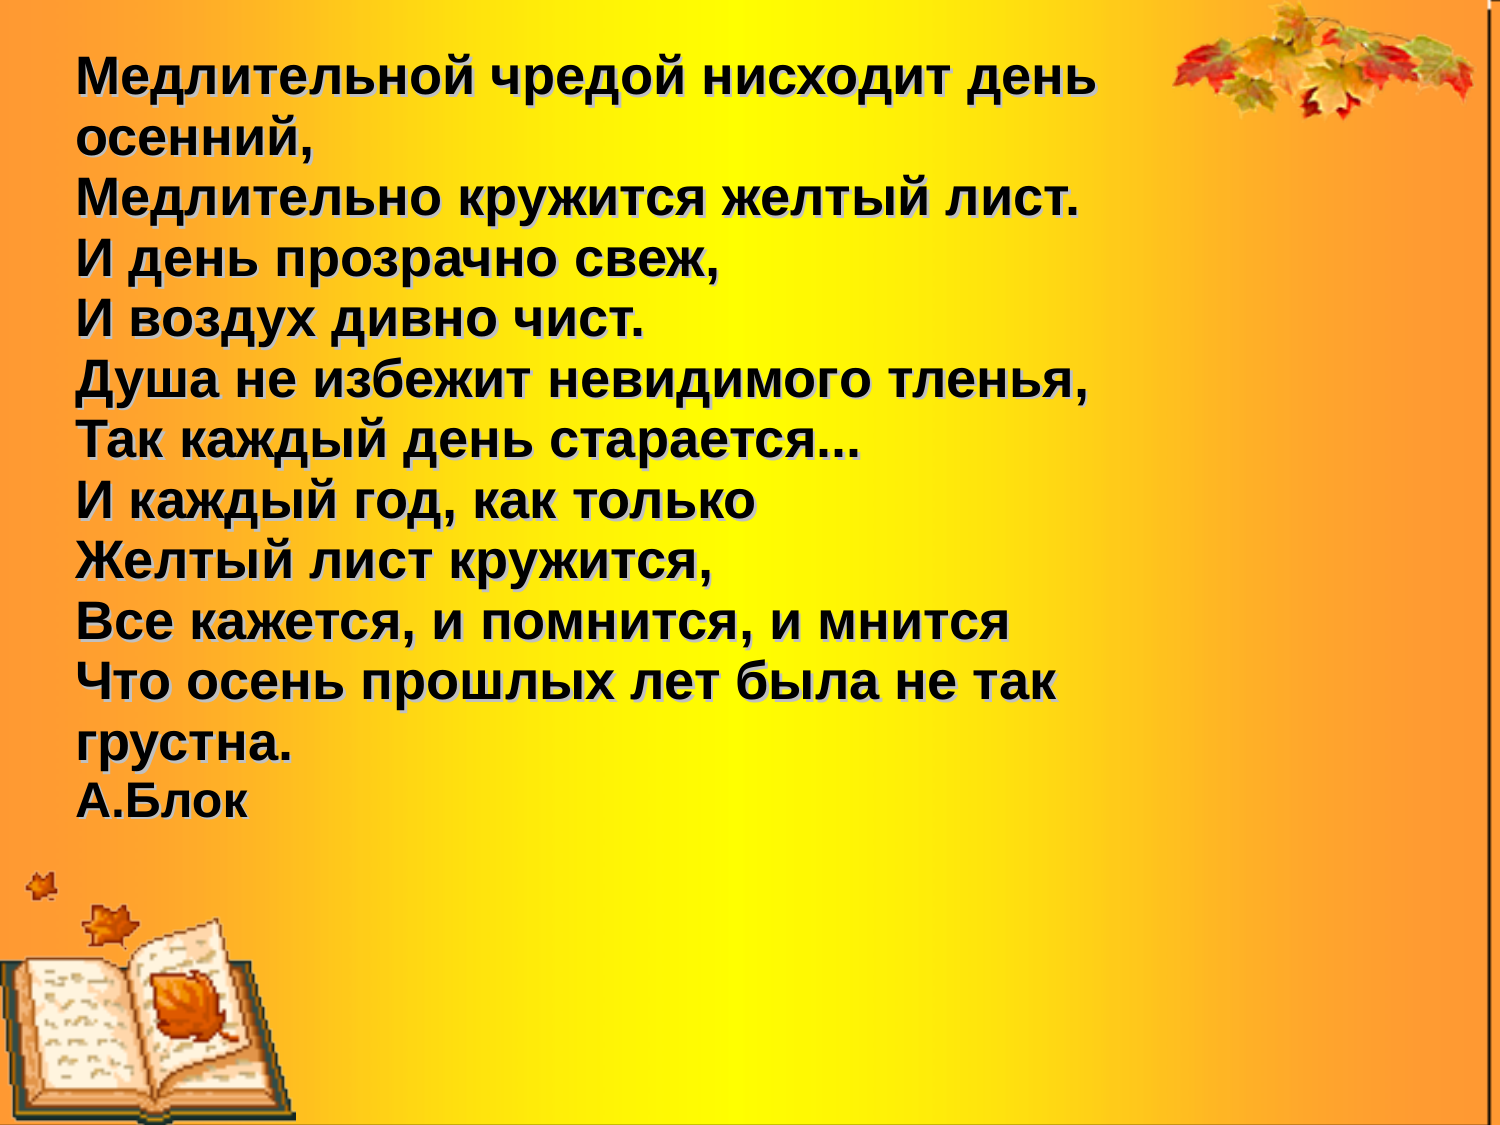

# Медлительной чредой нисходит день осенний,  Медлительно кружится желтый лист.  И день прозрачно свеж,  И воздух дивно чист. Душа не избежит невидимого тленья,  Так каждый день старается... И каждый год, как только Желтый лист кружится, Все кажется, и помнится, и мнится Что осень прошлых лет была не так грустна. А.Блок